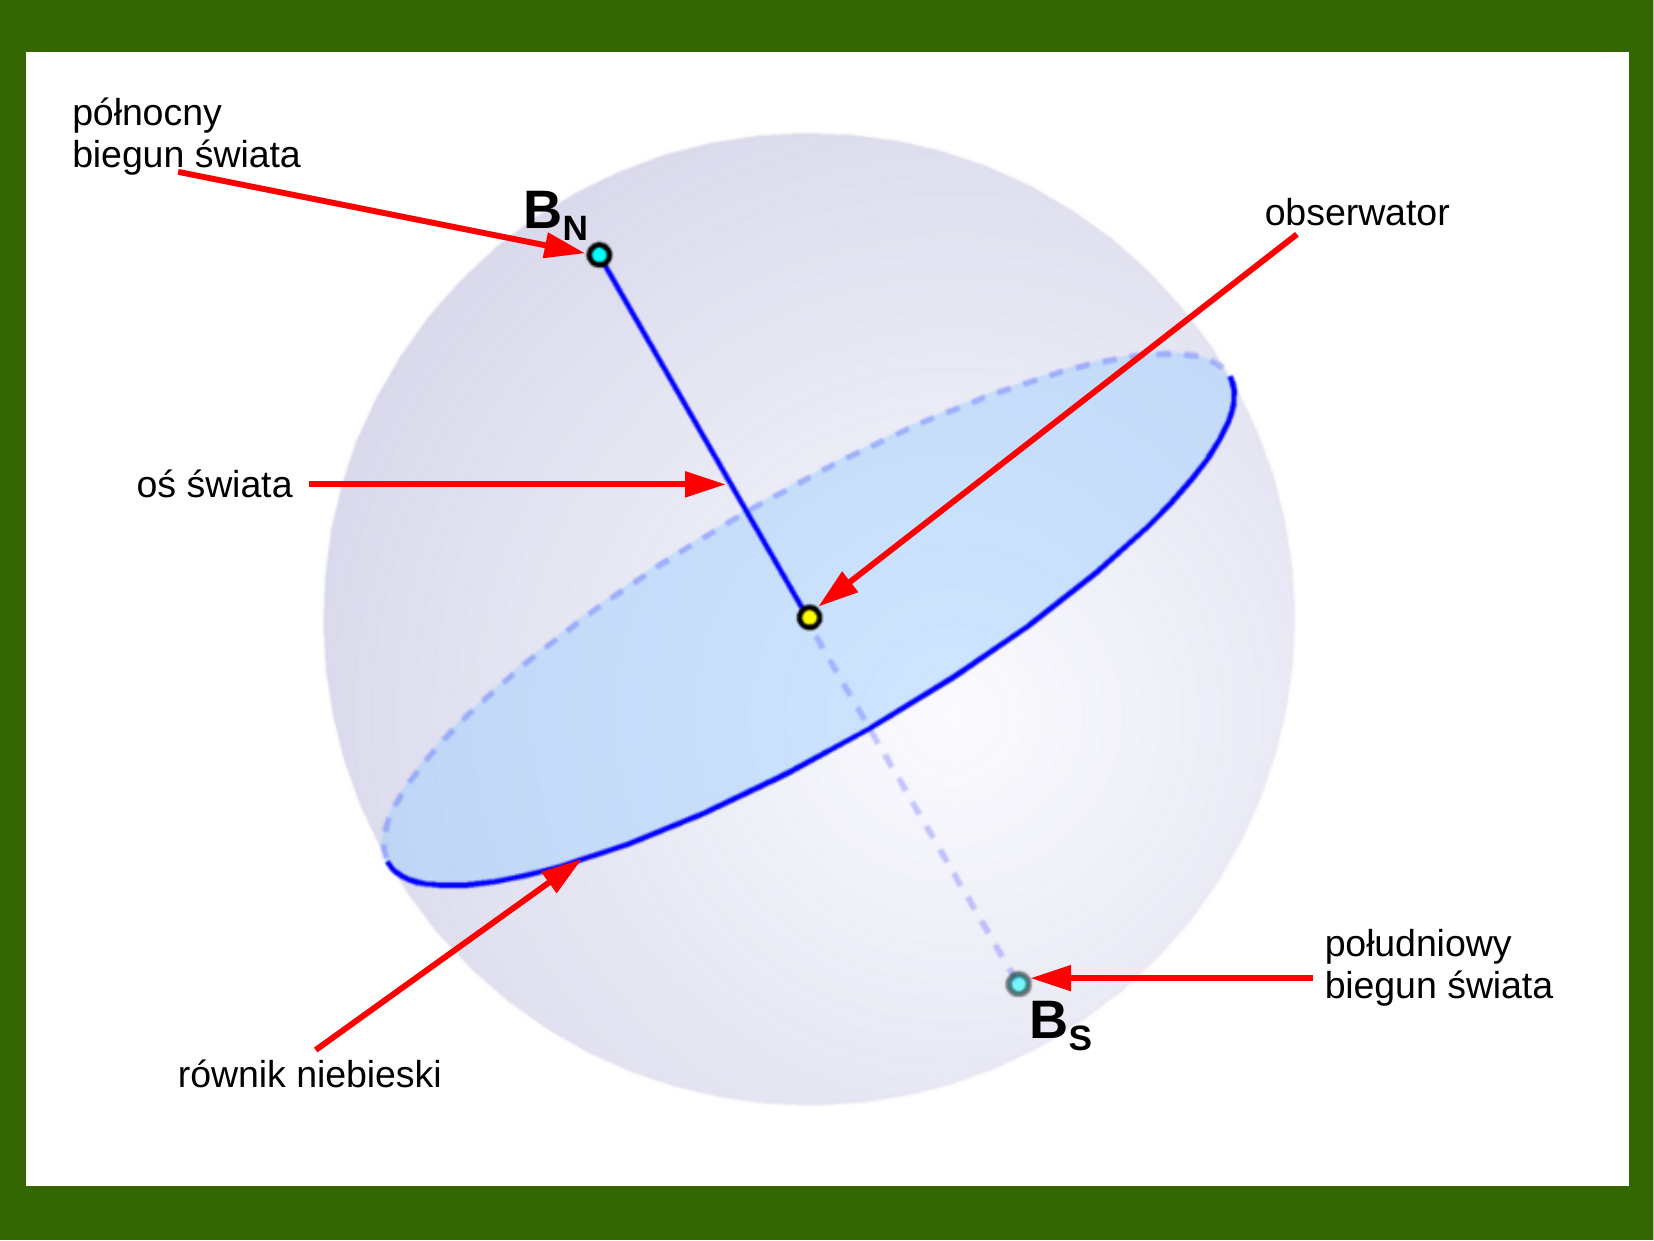

północny
biegun świata
BN
obserwator
oś świata
południowy
biegun świata
BS
równik niebieski